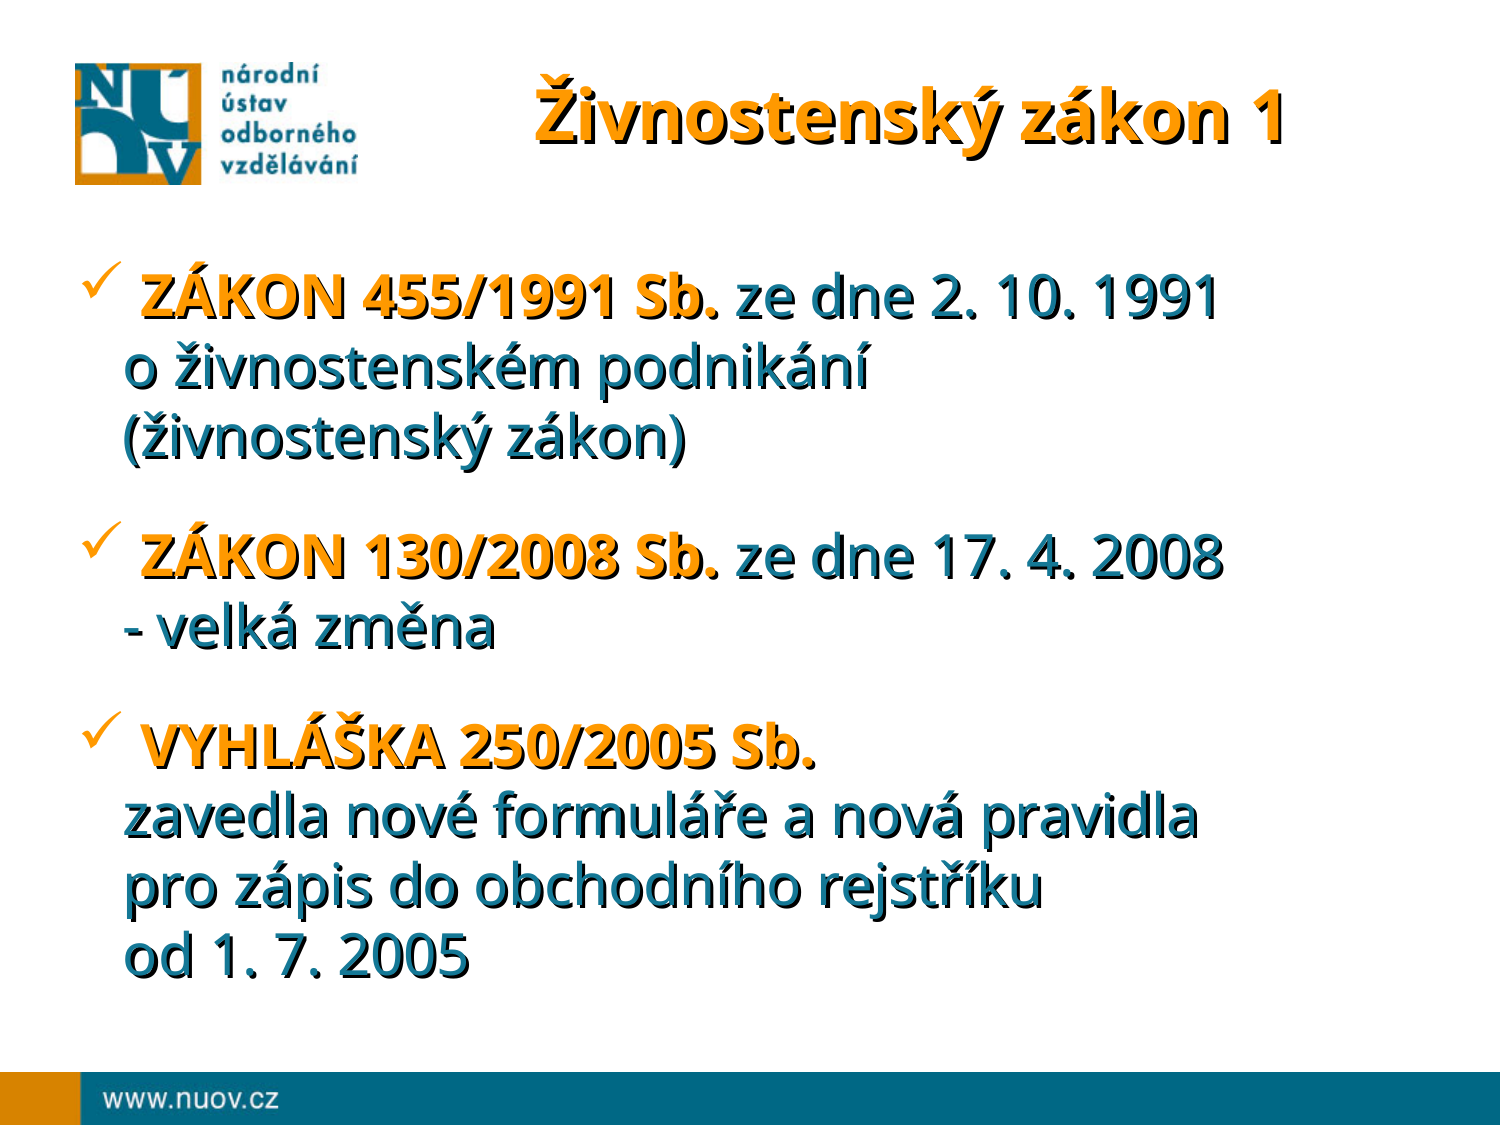

# Živnostenský zákon 1
 ZÁKON 455/1991 Sb. ze dne 2. 10. 1991
 o živnostenském podnikání
 (živnostenský zákon)
 ZÁKON 130/2008 Sb. ze dne 17. 4. 2008
 - velká změna
 VYHLÁŠKA 250/2005 Sb.
 zavedla nové formuláře a nová pravidla
 pro zápis do obchodního rejstříku
 od 1. 7. 2005